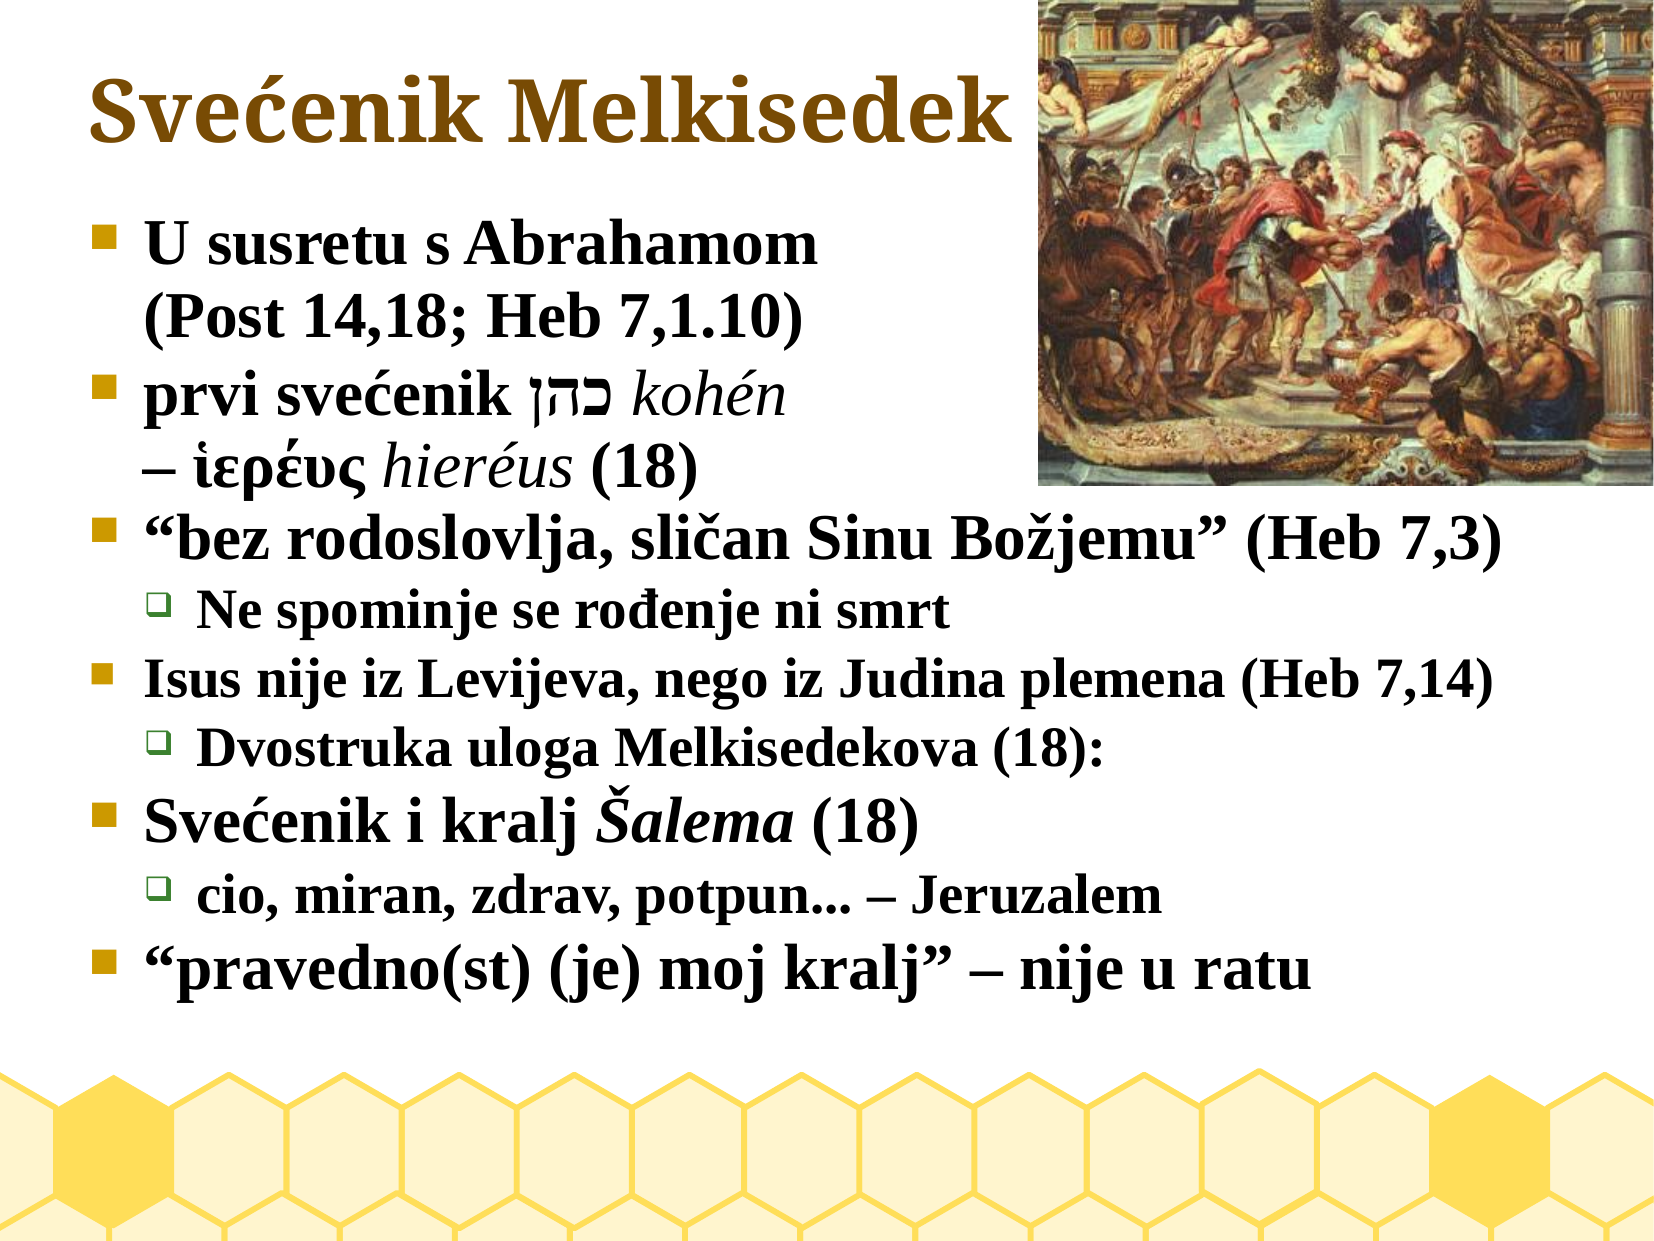

# Svećenik Melkisedek
U susretu s Abrahamom
(Post 14,18; Heb 7,1.10)
prvi svećenik כהן kohén
– ἱερέυς hieréus (18)
“bez rodoslovlja, sličan Sinu Božjemu” (Heb 7,3)
Ne spominje se rođenje ni smrt
Isus nije iz Levijeva, nego iz Judina plemena (Heb 7,14)
Dvostruka uloga Melkisedekova (18):
Svećenik i kralj Šalema (18)
cio, miran, zdrav, potpun... – Jeruzalem
“pravedno(st) (je) moj kralj” – nije u ratu